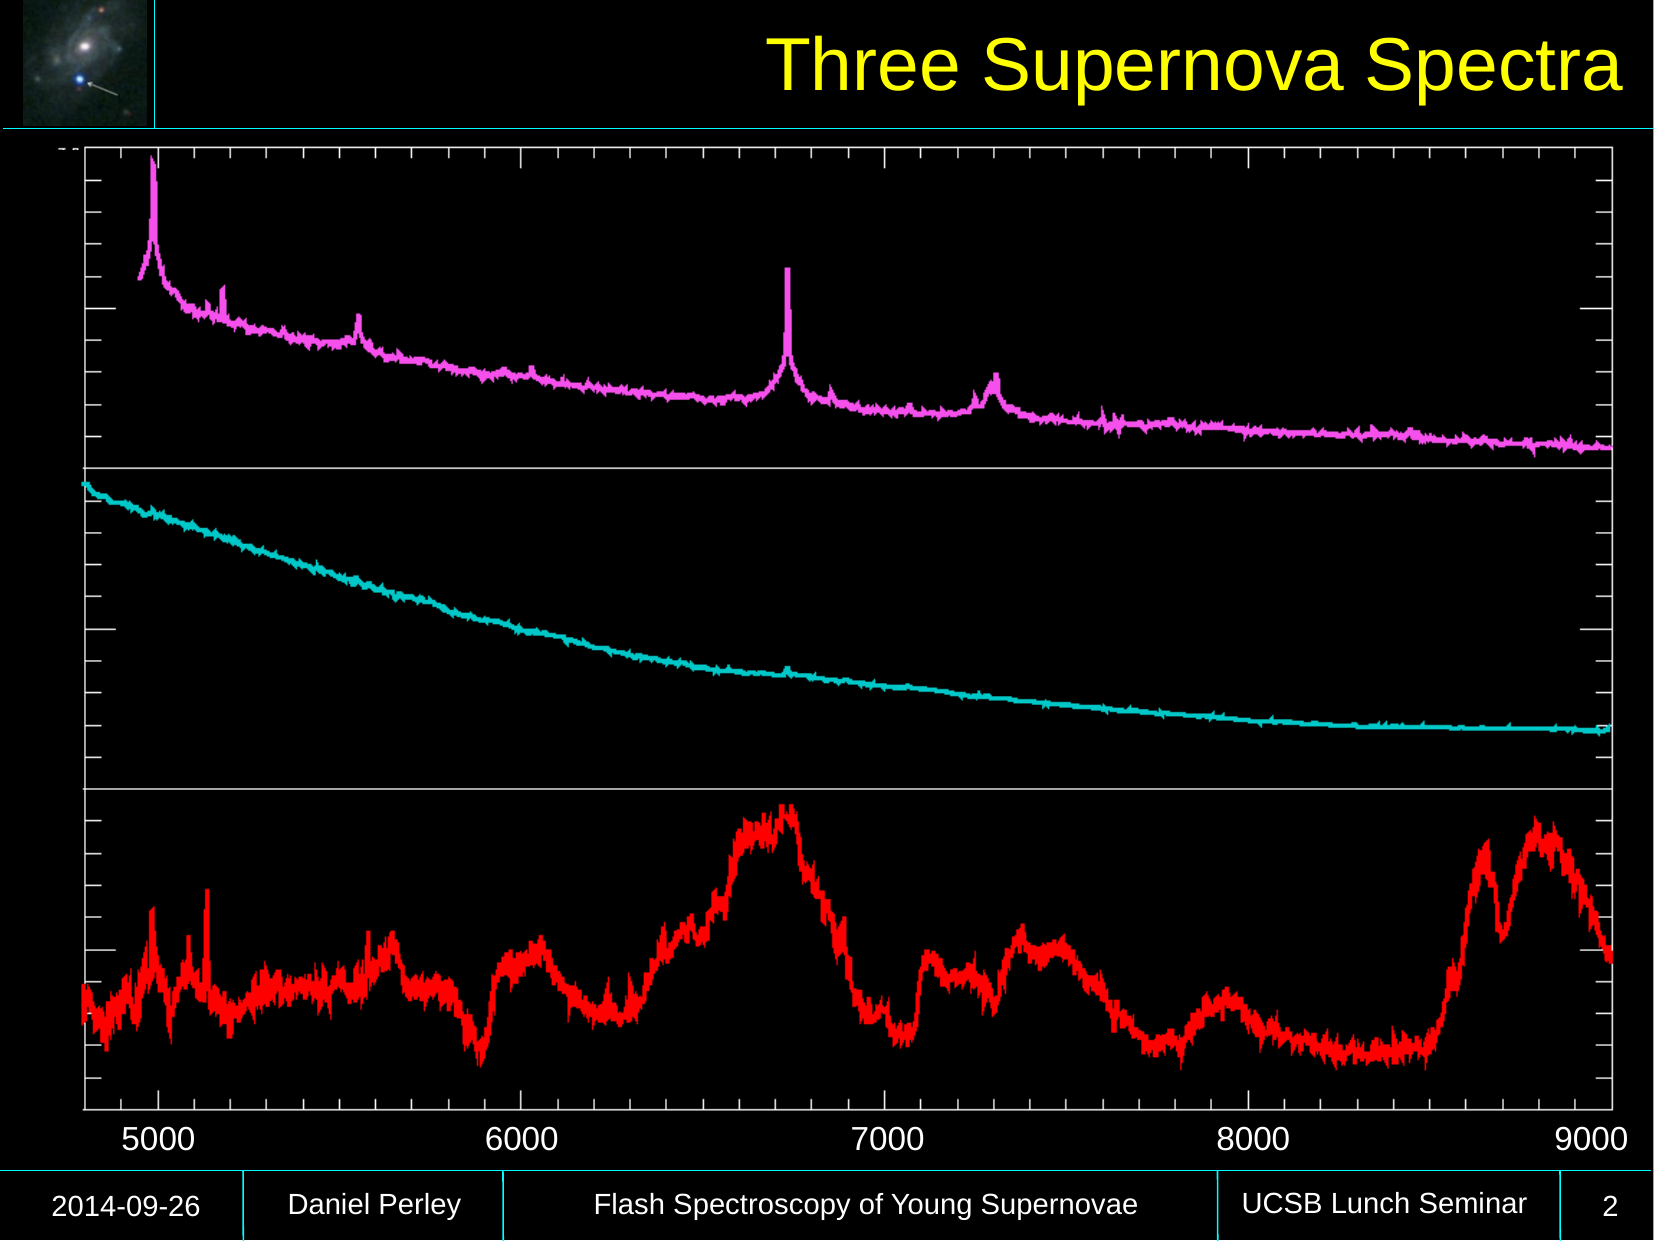

# Three Supernova Spectra
5000			 6000			 7000			 8000			 9000
2014-09-26
2